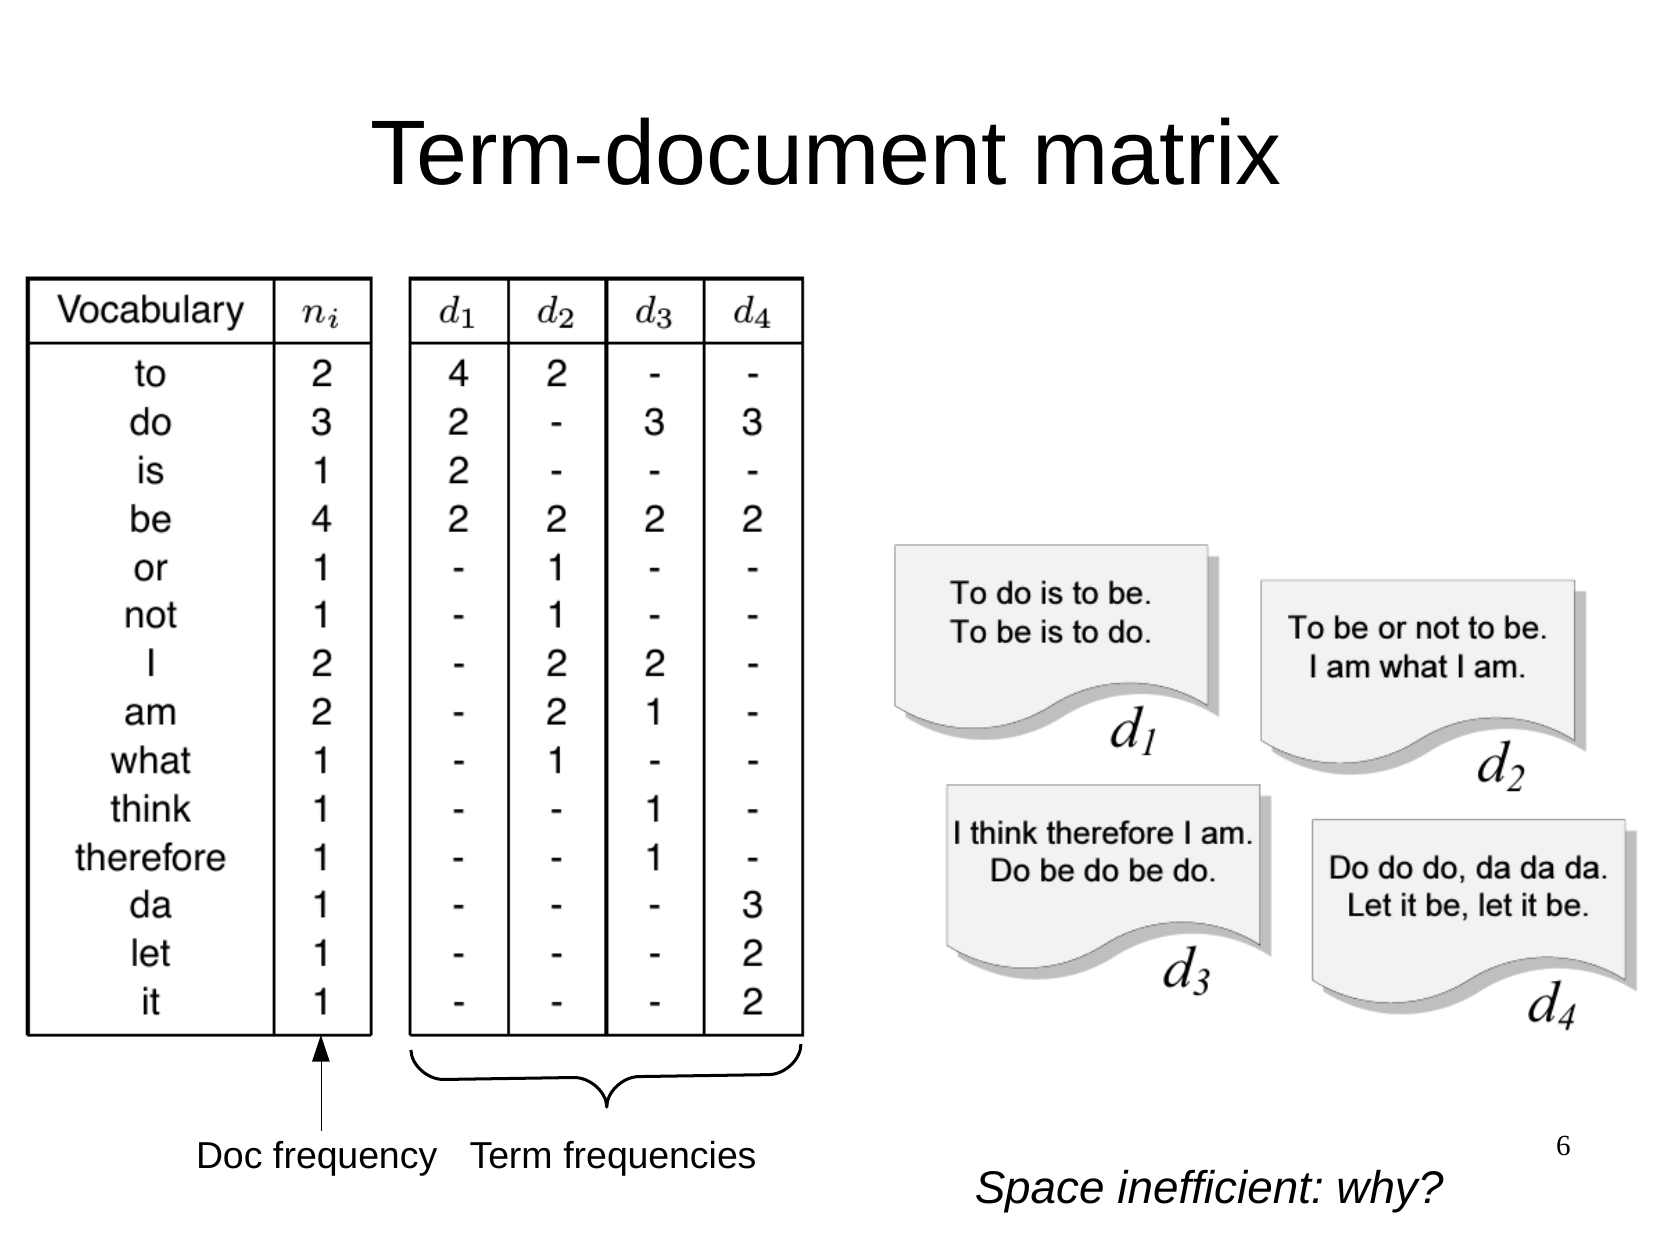

# Term-document matrix
Doc frequency
Term frequencies
6
Space inefficient: why?